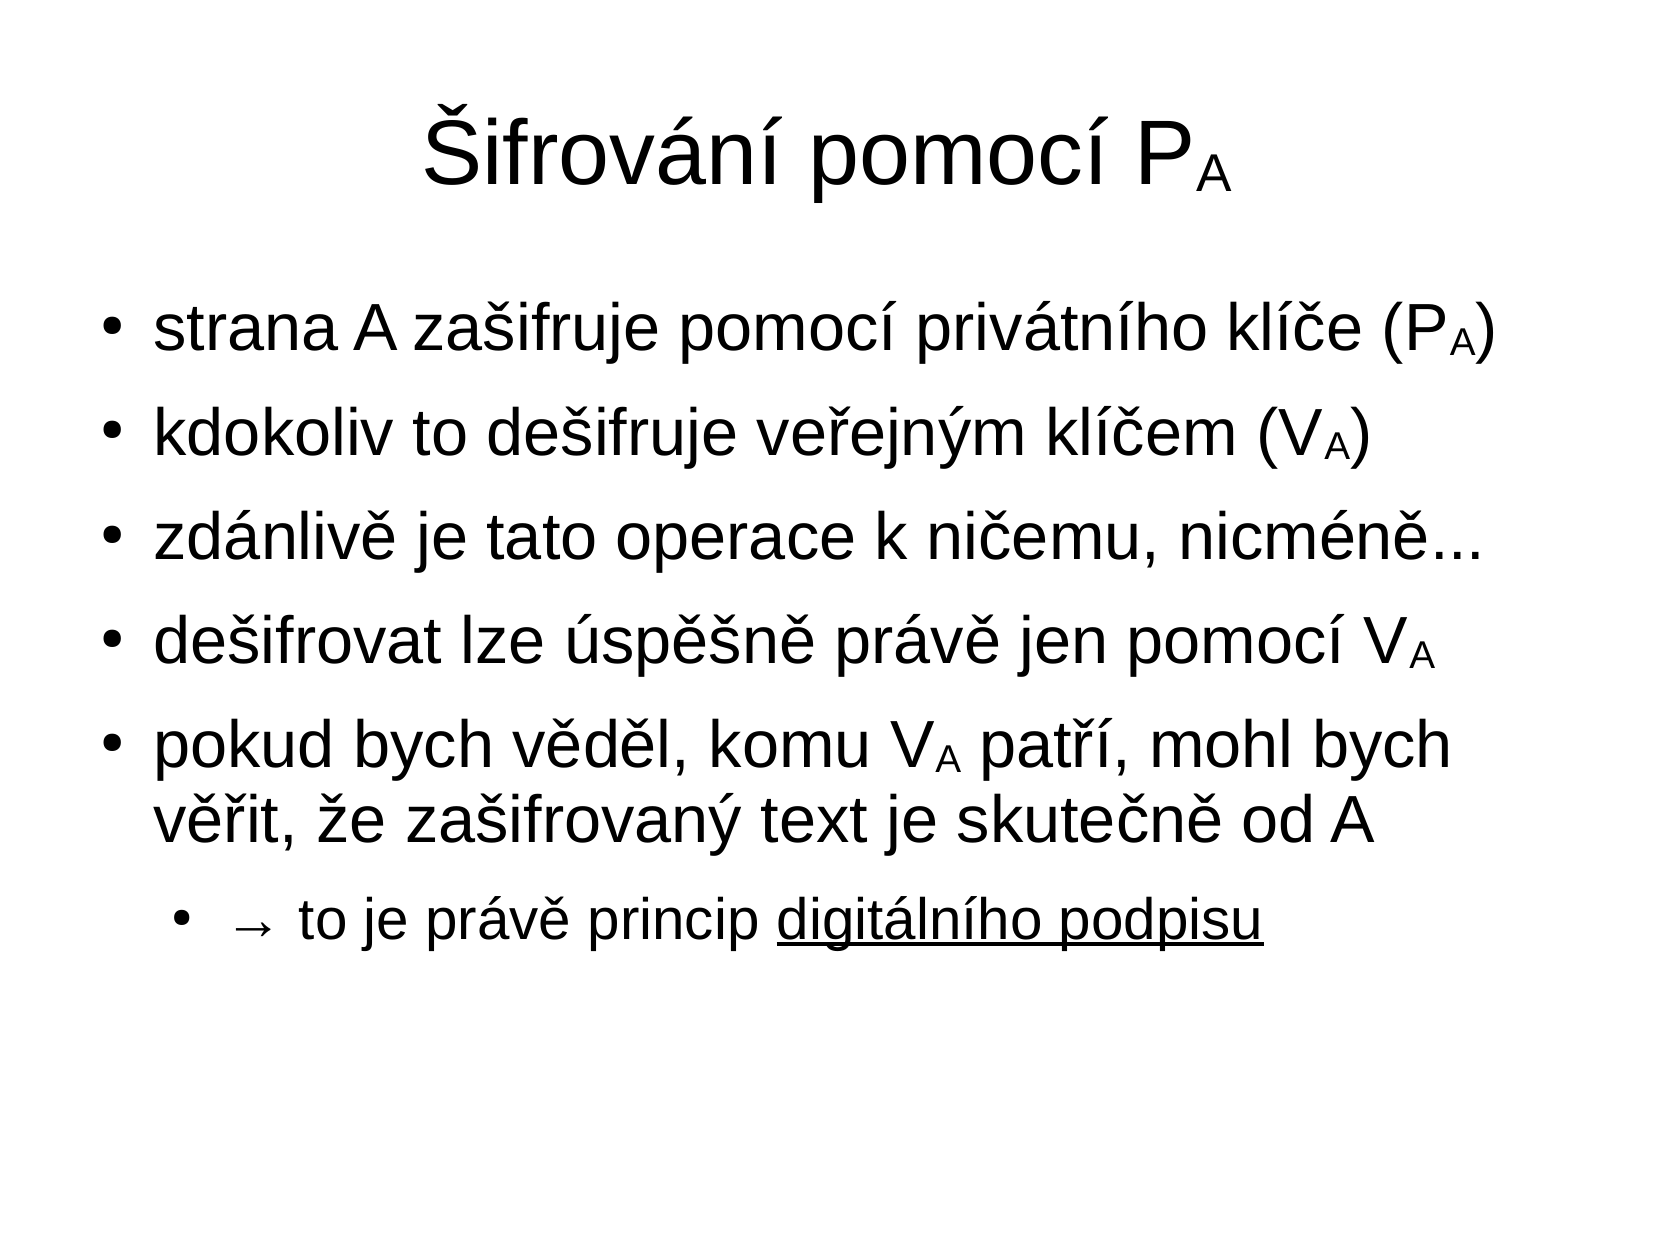

# Šifrování pomocí PA
strana A zašifruje pomocí privátního klíče (PA)
kdokoliv to dešifruje veřejným klíčem (VA)
zdánlivě je tato operace k ničemu, nicméně...
dešifrovat lze úspěšně právě jen pomocí VA
pokud bych věděl, komu VA patří, mohl bych věřit, že zašifrovaný text je skutečně od A
→ to je právě princip digitálního podpisu